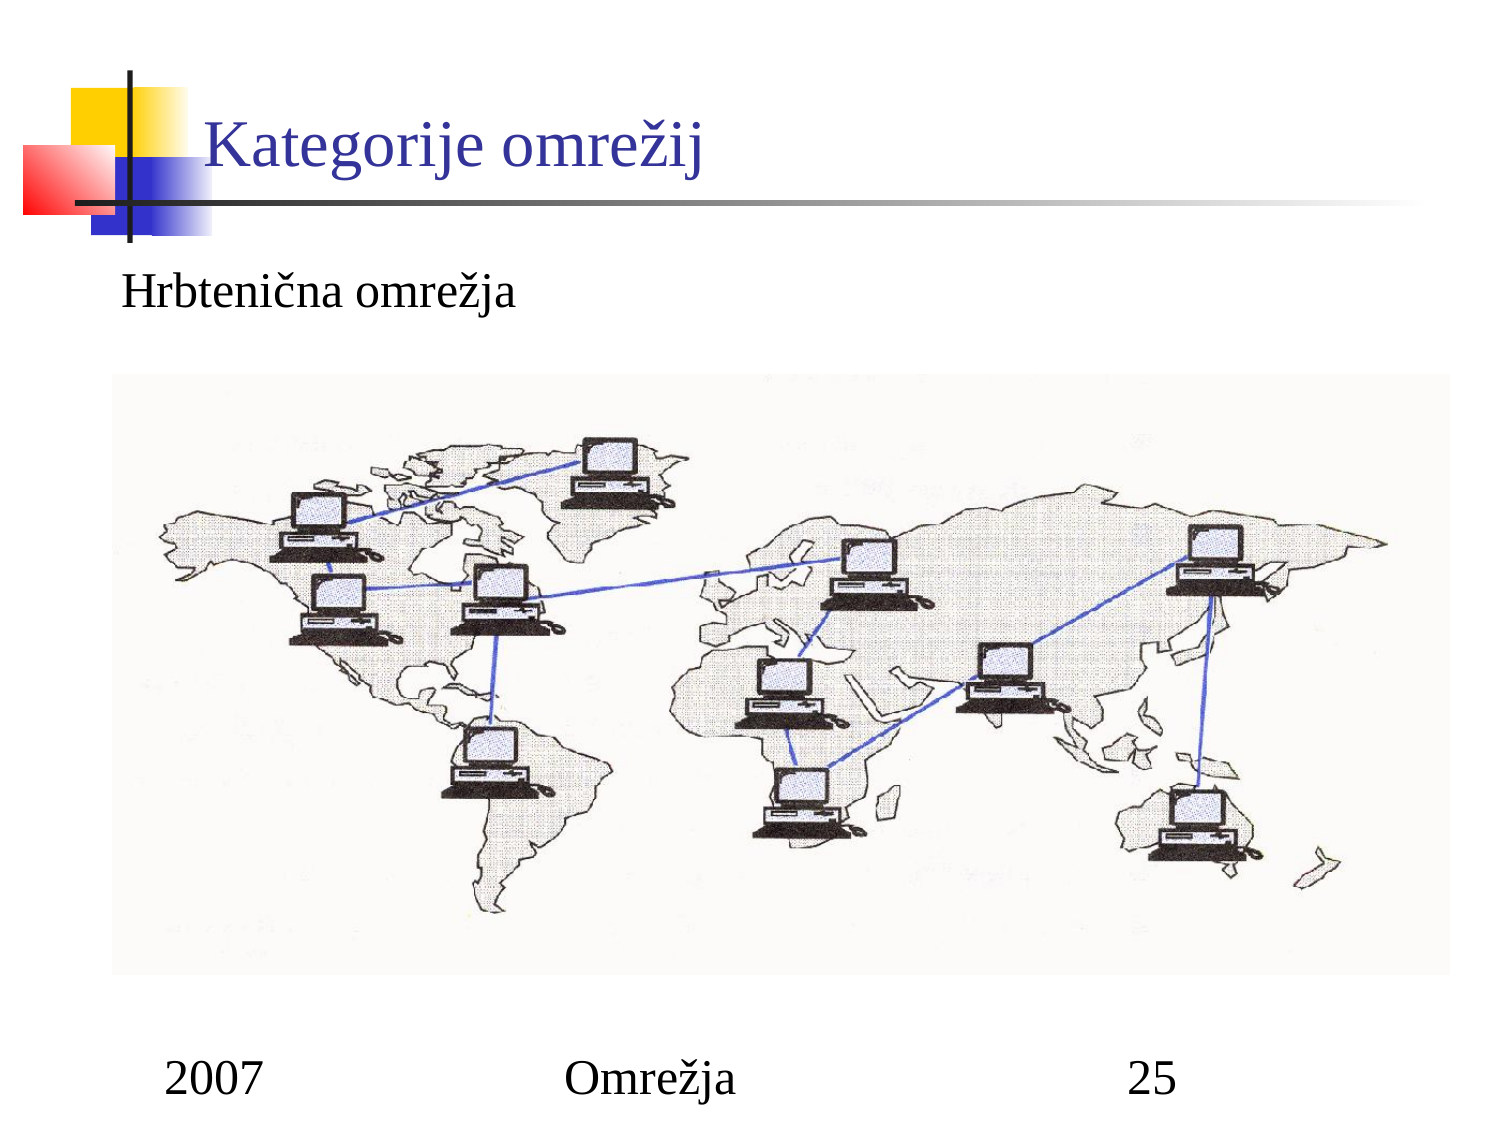

# Kategorije omrežij
	Hrbtenična omrežja
2007
Omrežja
25